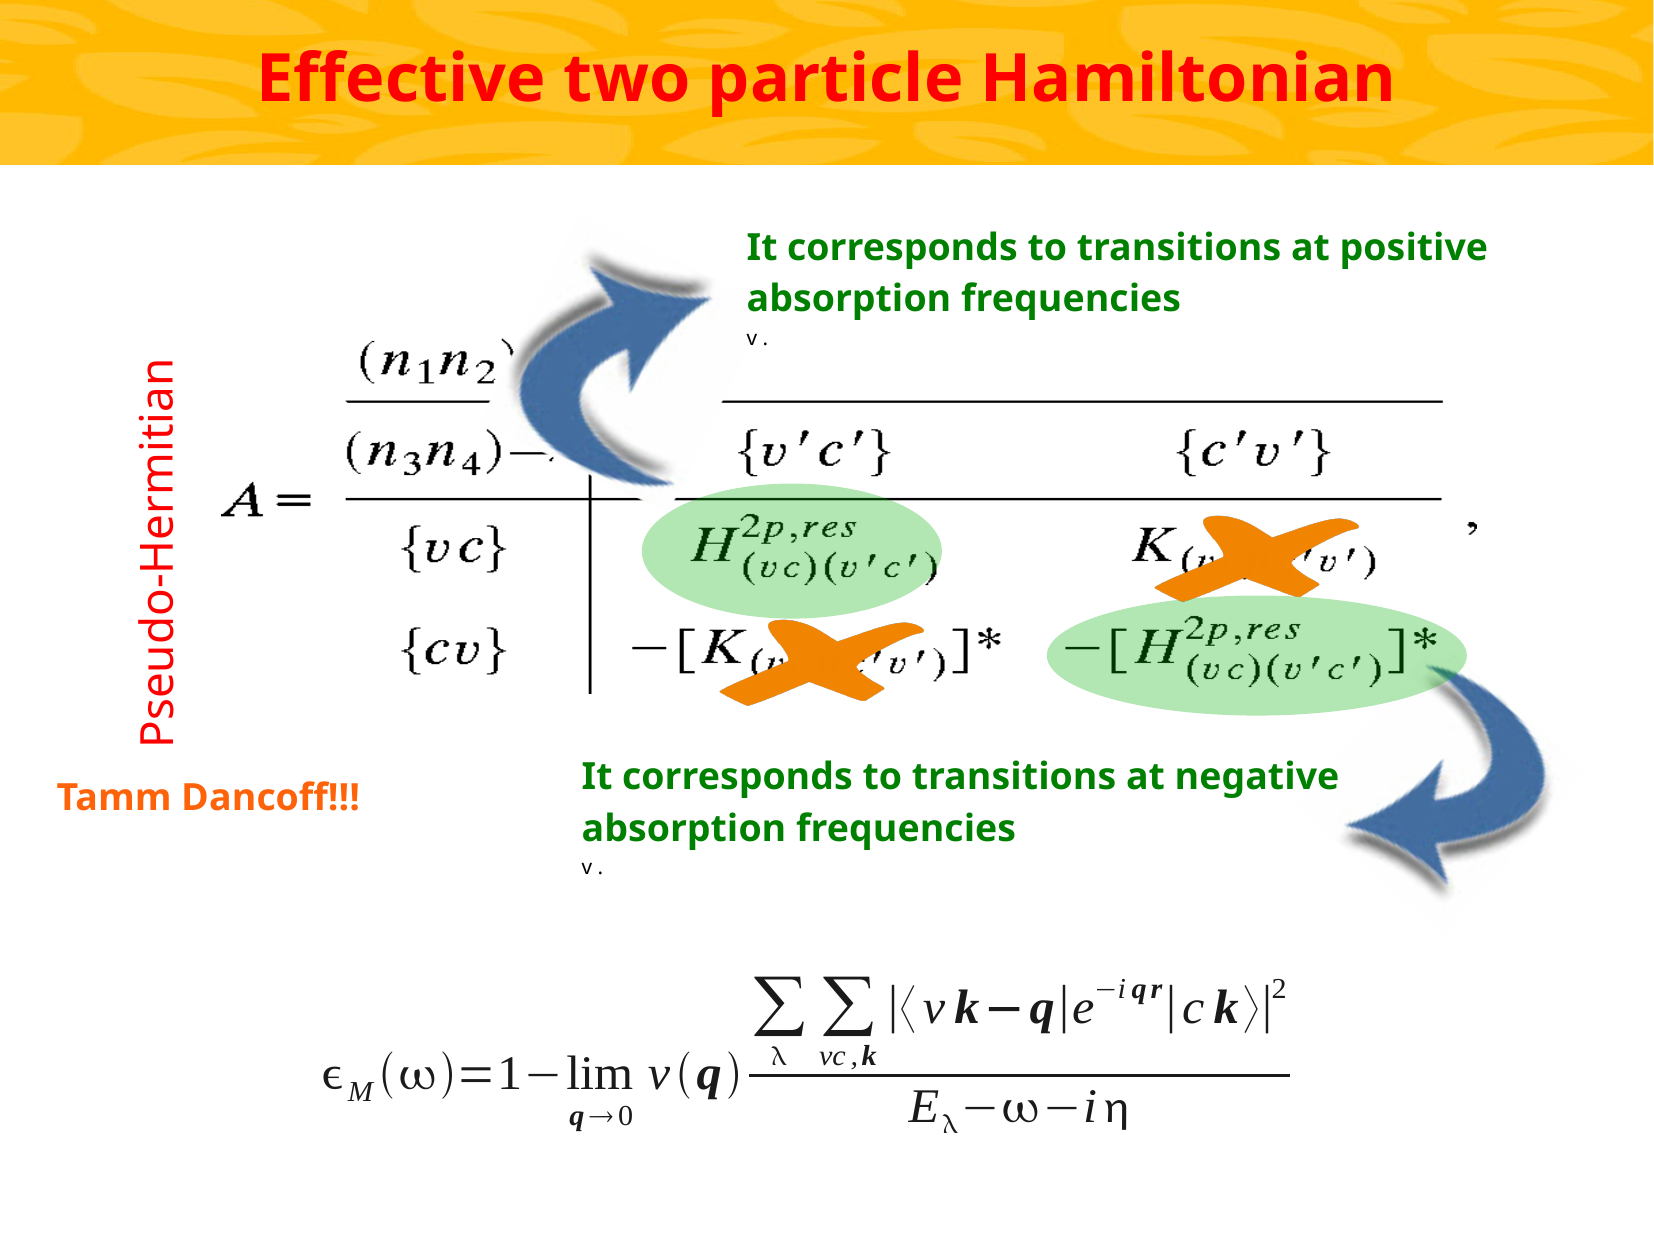

Effective two particle Hamiltonian
It corresponds to transitions at positive absorption frequencies
v .
Pseudo-Hermitian
It corresponds to transitions at negative absorption frequencies
v .
Tamm Dancoff!!!